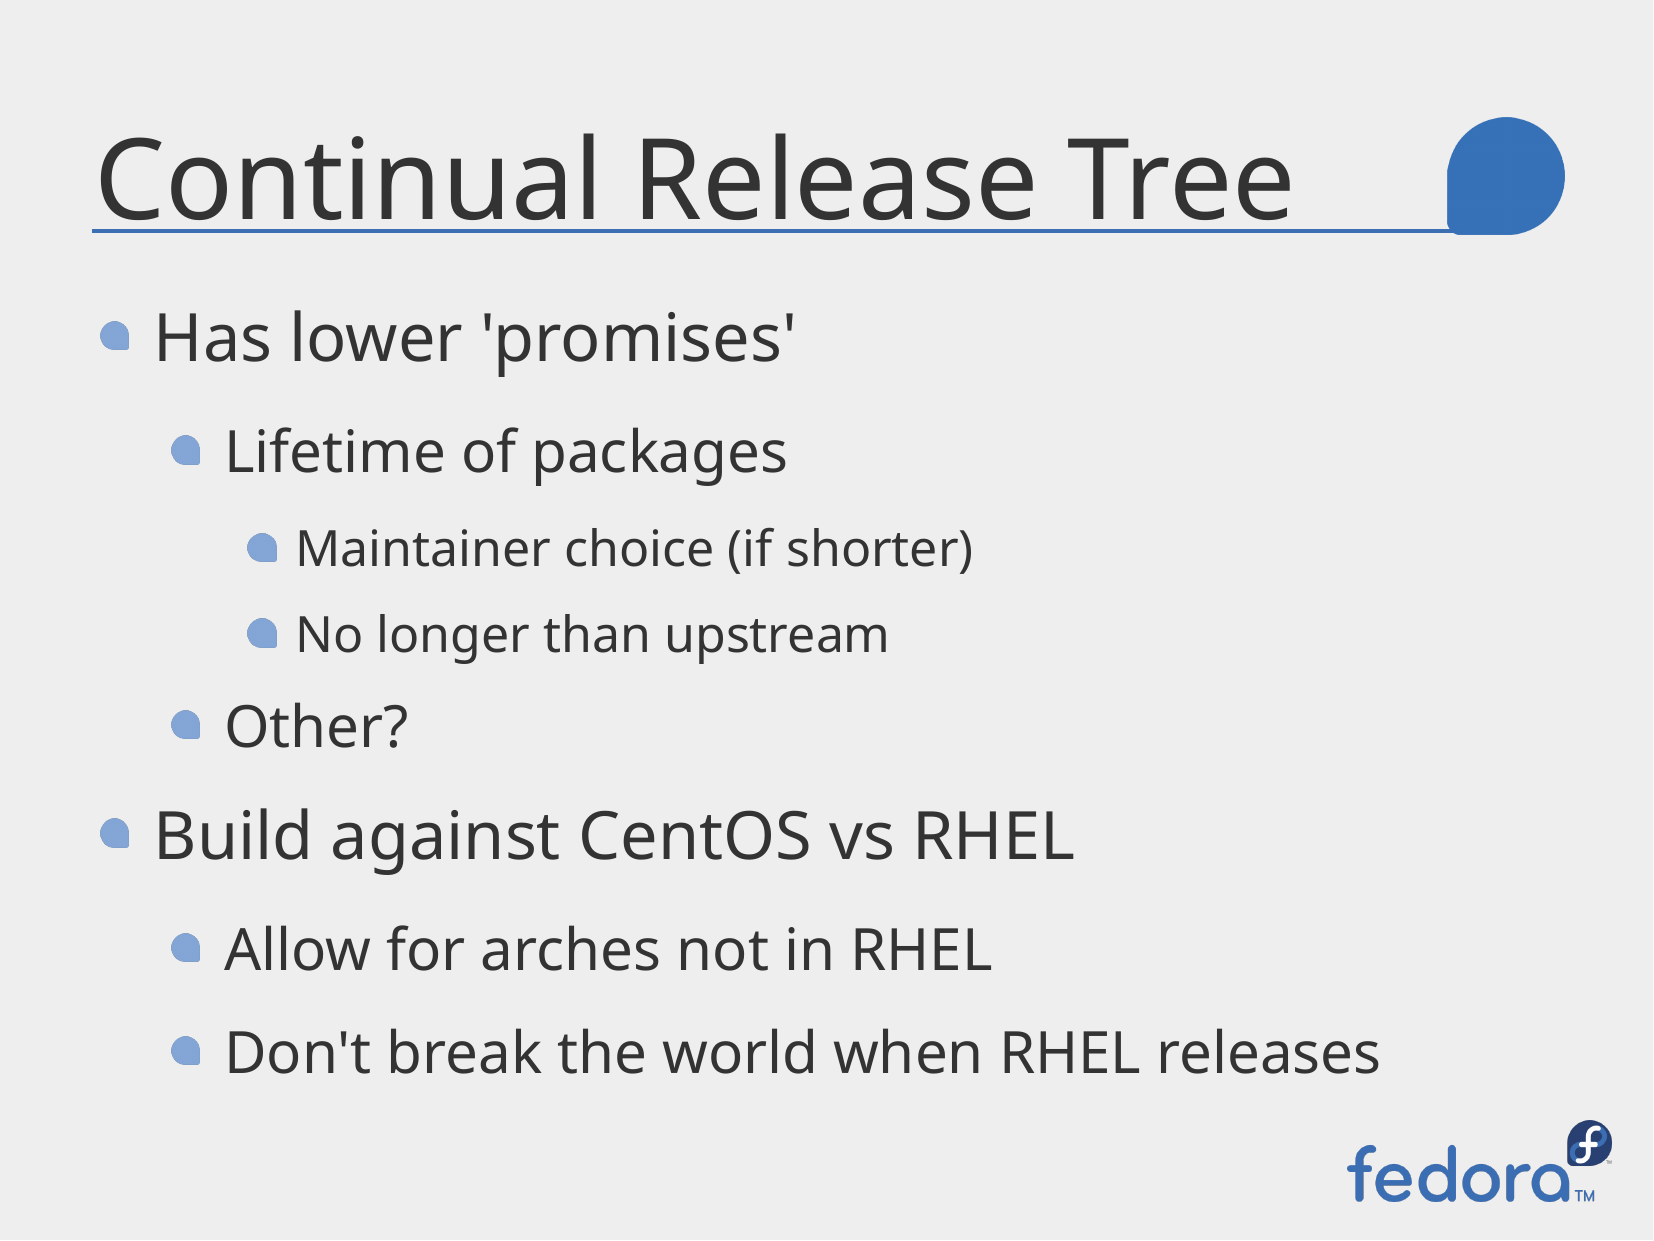

Continual Release Tree
# Has lower 'promises'
Lifetime of packages
Maintainer choice (if shorter)
No longer than upstream
Other?
Build against CentOS vs RHEL
Allow for arches not in RHEL
Don't break the world when RHEL releases